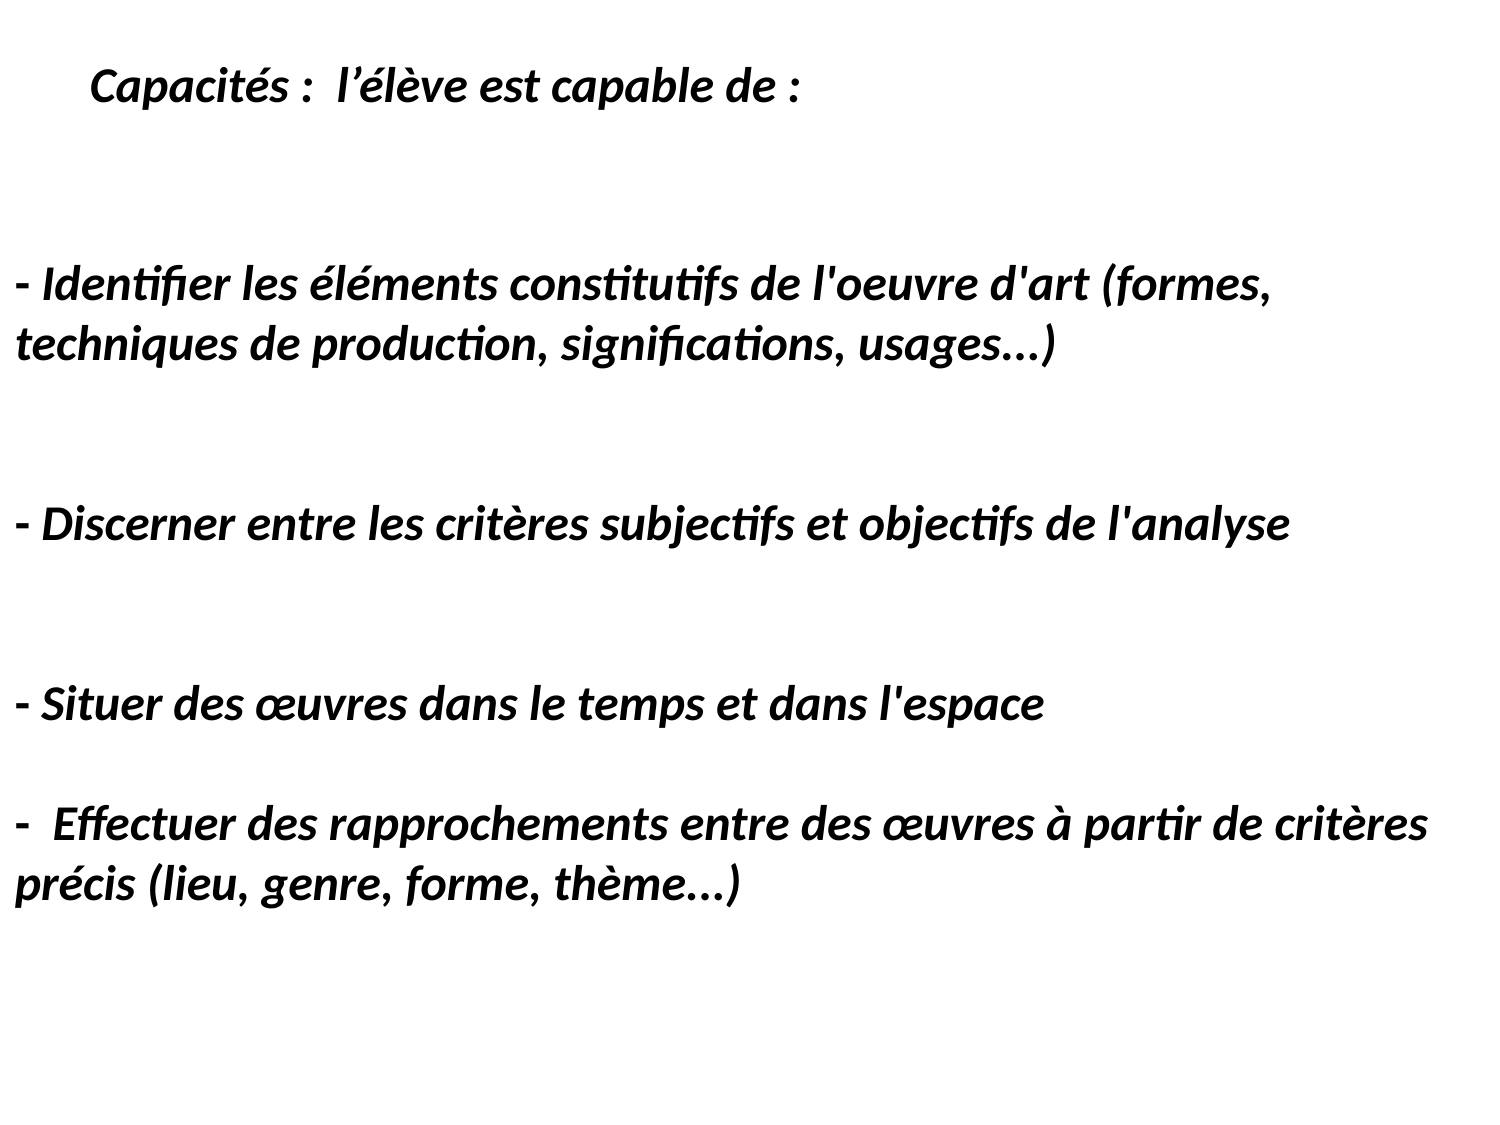

# Capacités : l’élève est capable de :
- Identifier les éléments constitutifs de l'oeuvre d'art (formes, techniques de production, significations, usages...)
- Discerner entre les critères subjectifs et objectifs de l'analyse
- Situer des œuvres dans le temps et dans l'espace
- Effectuer des rapprochements entre des œuvres à partir de critères précis (lieu, genre, forme, thème...)